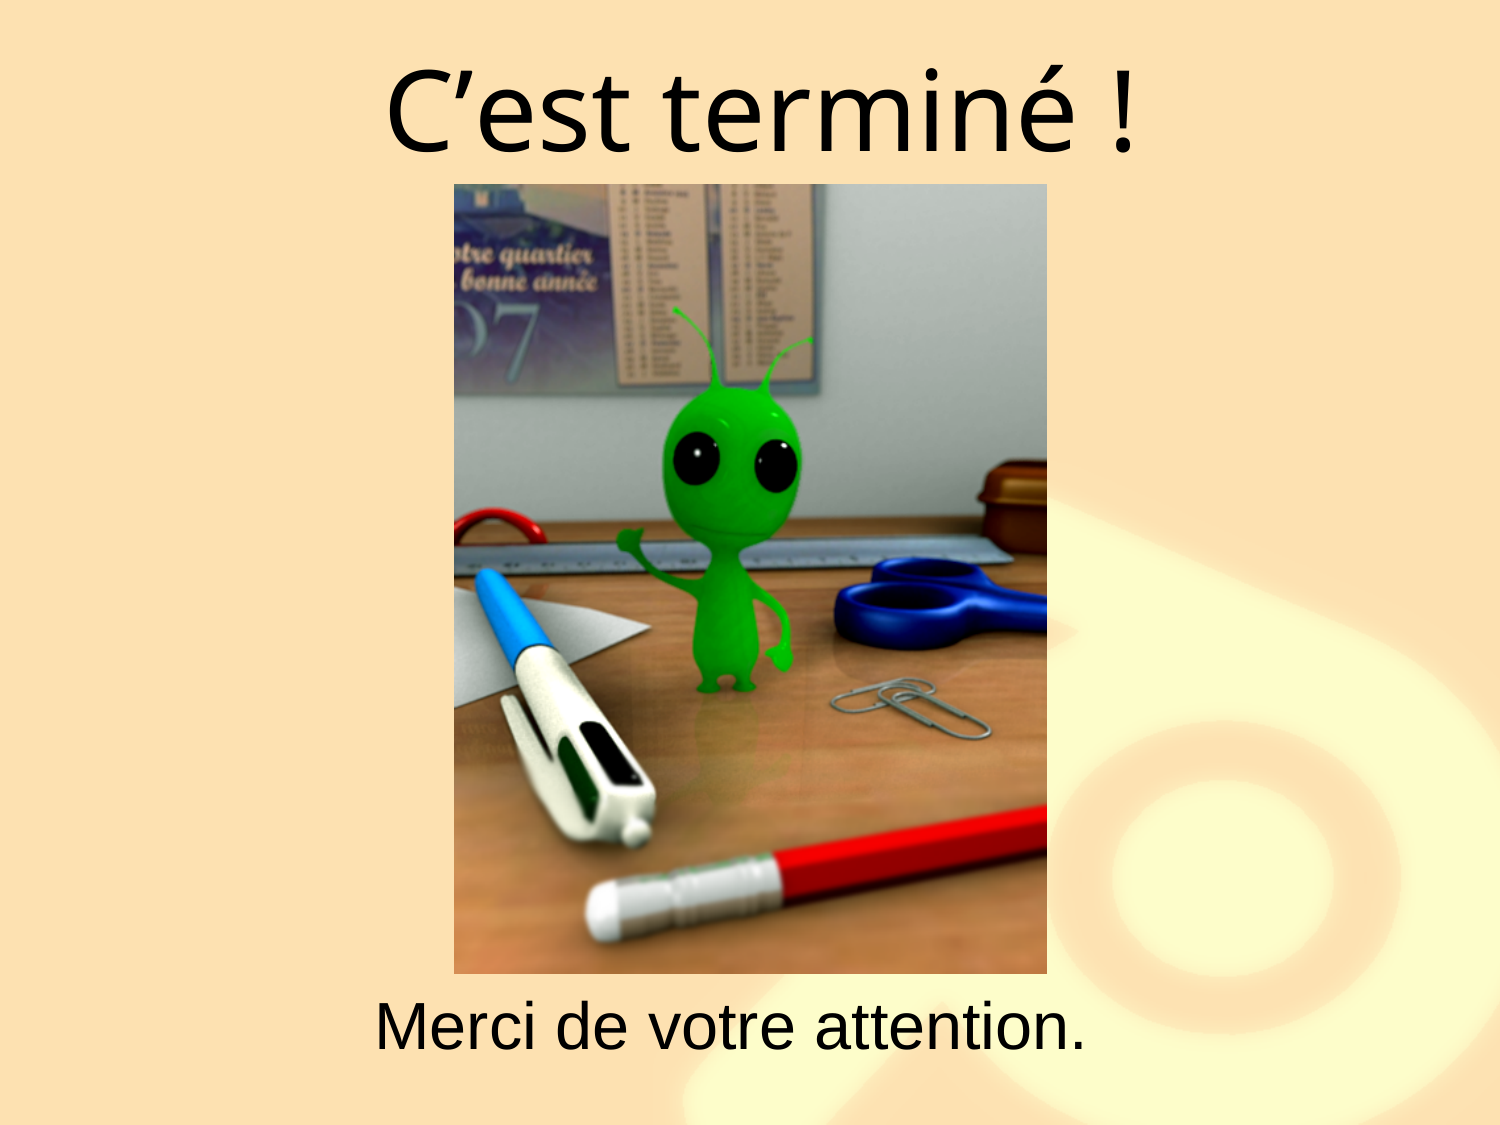

# C’est terminé !
Merci de votre attention.